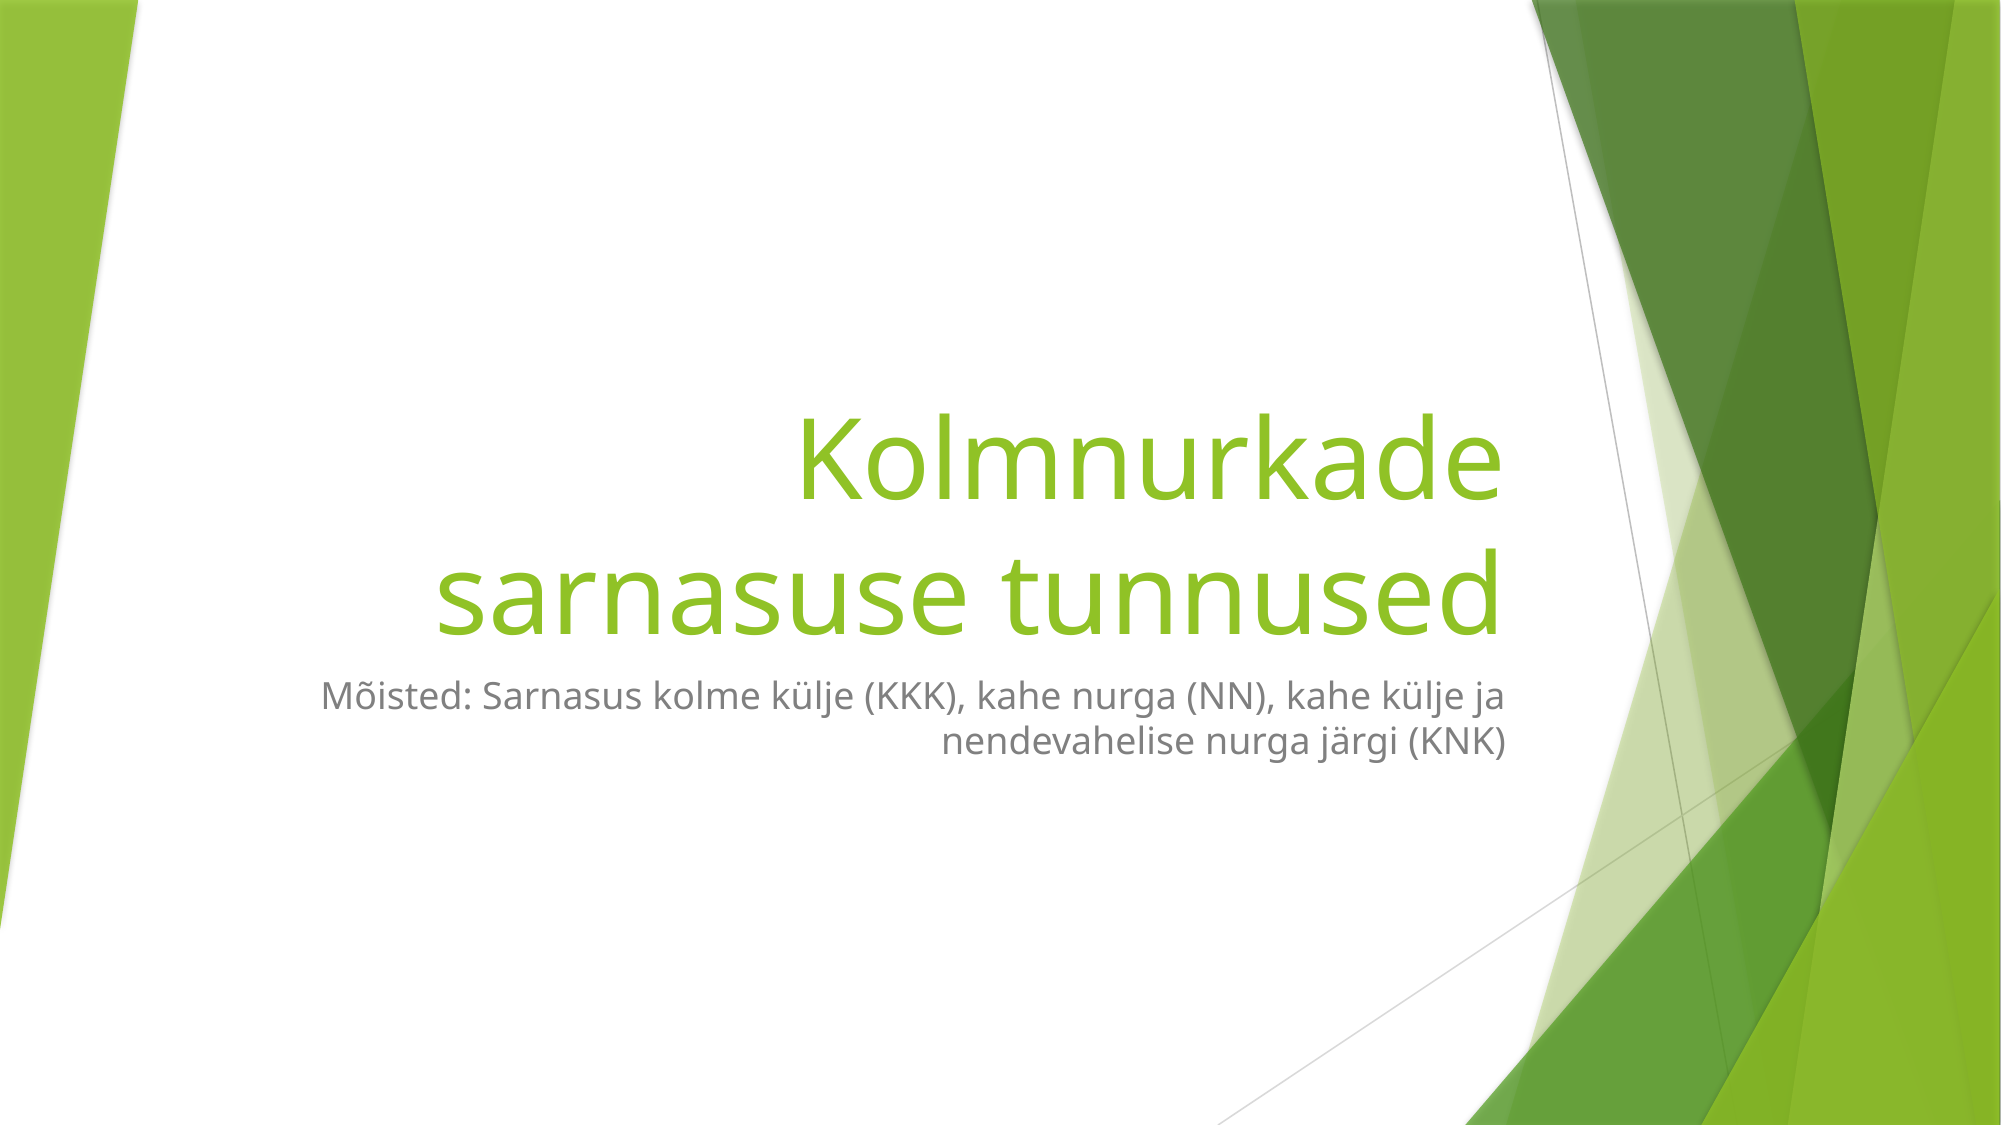

# Kolmnurkade sarnasuse tunnused
Mõisted: Sarnasus kolme külje (KKK), kahe nurga (NN), kahe külje ja nendevahelise nurga järgi (KNK)